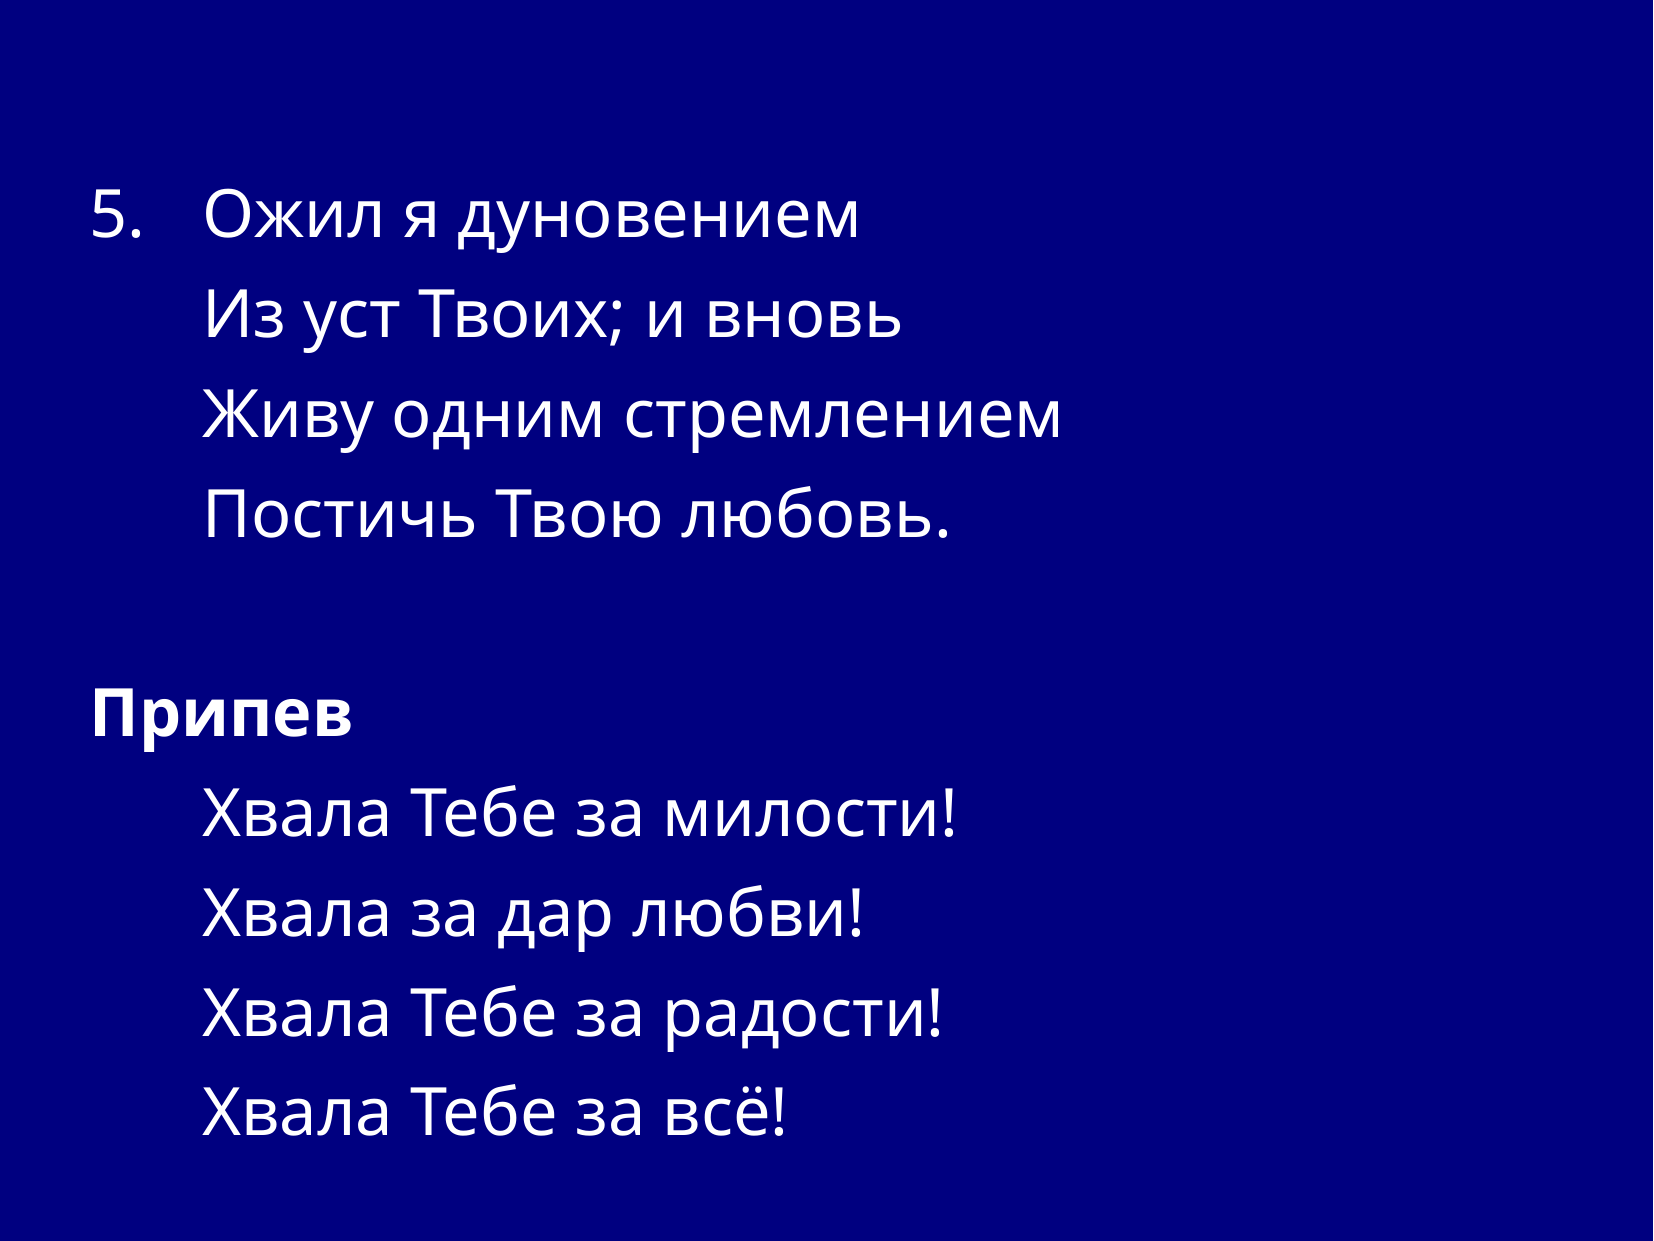

5.	Ожил я дуновением
	Из уст Твоих; и вновь
	Живу одним стремлением
	Постичь Твою любовь.
Припев
	Хвала Тебе за милости!
	Хвала за дар любви!
	Хвала Тебе за радости!
	Хвала Тебе за всё!